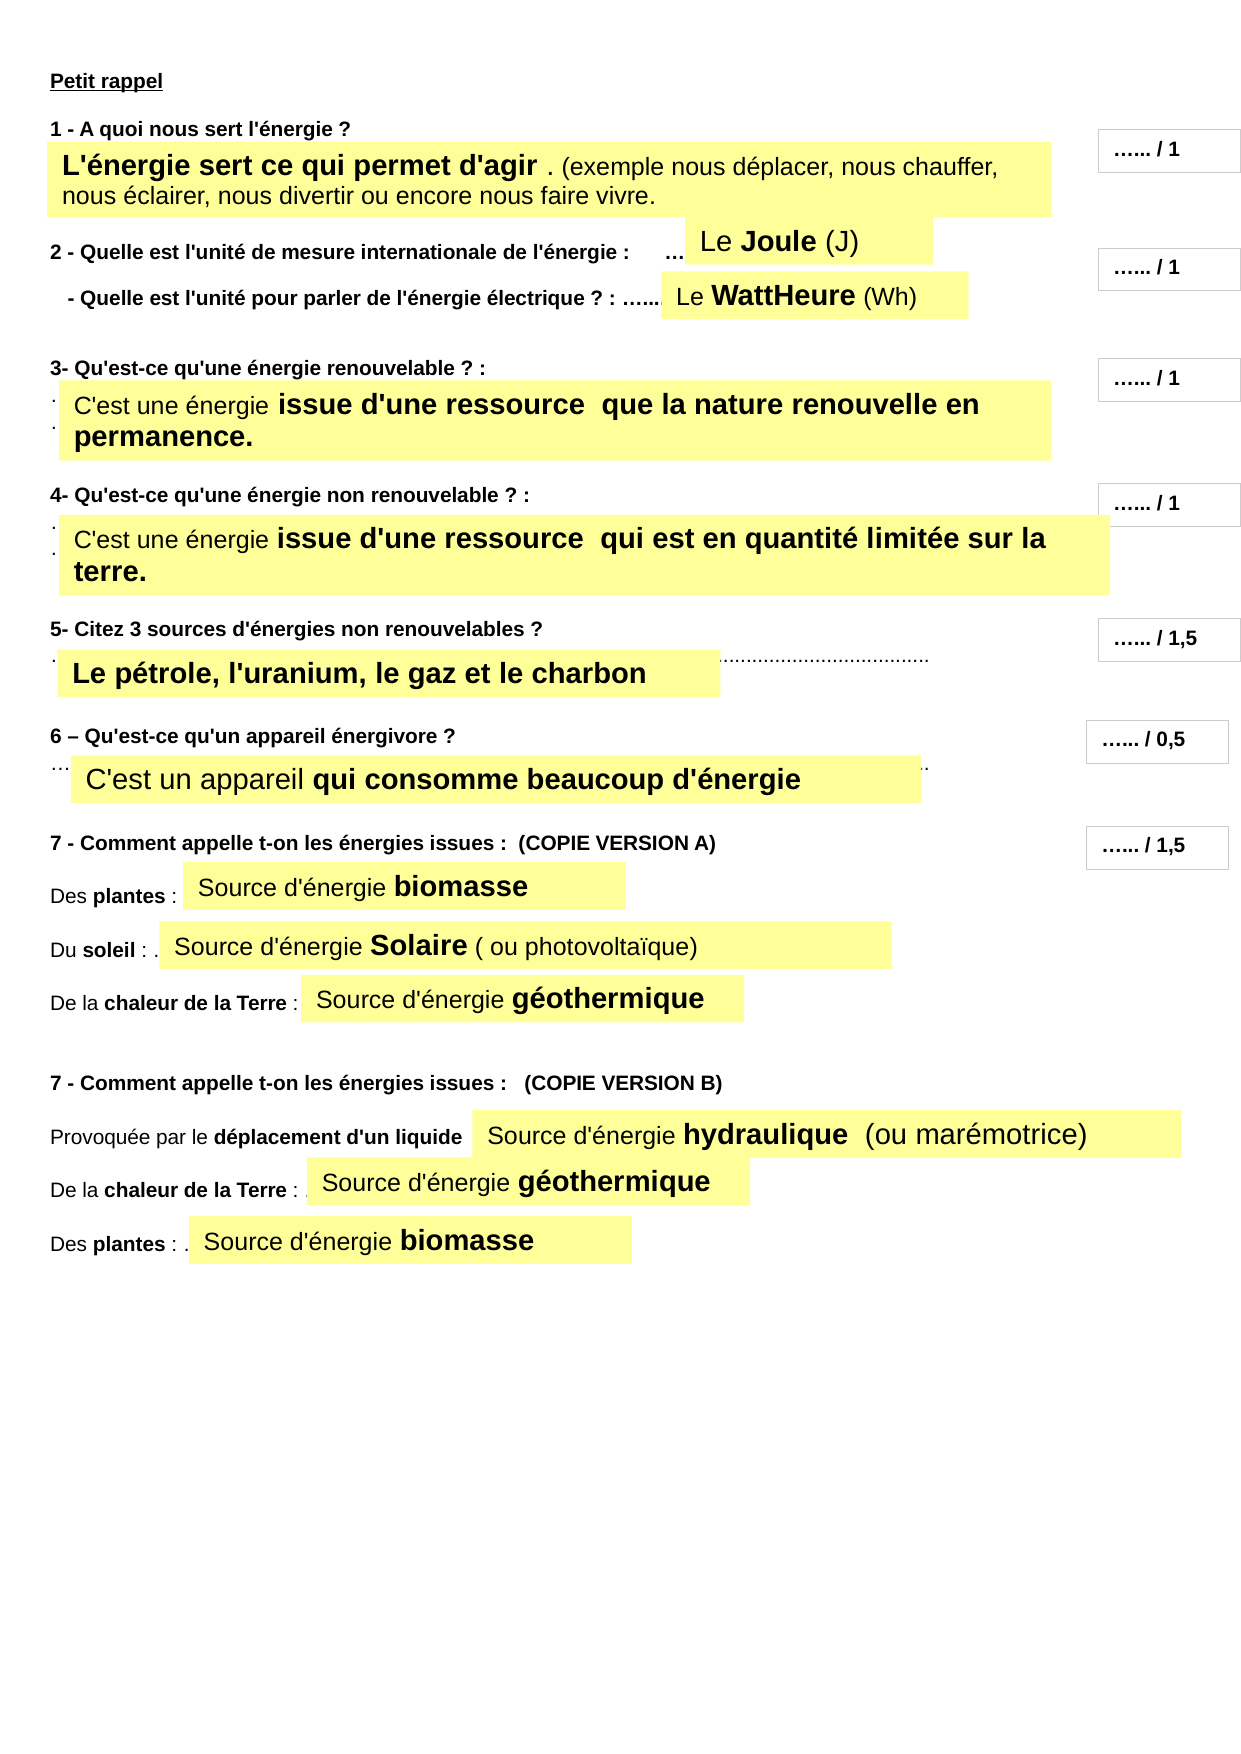

Petit rappel
1 - A quoi nous sert l'énergie ?
 ...........................................................................................................................................................
...........................................................................................................................................................
2 - Quelle est l'unité de mesure internationale de l'énergie : …......................................
 - Quelle est l'unité pour parler de l'énergie électrique ? : ….............................................
3- Qu'est-ce qu'une énergie renouvelable ? :
….........................................................................................................................................................
….......................................................................................................................................................
4- Qu'est-ce qu'une énergie non renouvelable ? :
….........................................................................................................................................................
….......................................................................................................................................................
5- Citez 3 sources d'énergies non renouvelables ?
…....................................................................................…..............................................................
6 – Qu'est-ce qu'un appareil énergivore ?
…....................................................................................…..............................................................
7 - Comment appelle t-on les énergies issues : (COPIE VERSION A)
Des plantes : …......................................................
Du soleil : …............................................................
De la chaleur de la Terre : …..................................
7 - Comment appelle t-on les énergies issues : (COPIE VERSION B)
Provoquée par le déplacement d'un liquide  : …......................................................
De la chaleur de la Terre : …..................................
Des plantes : …............................................................
…... / 1
L'énergie sert ce qui permet d'agir . (exemple nous déplacer, nous chauffer, nous éclairer, nous divertir ou encore nous faire vivre.
Le Joule (J)
…... / 1
Le WattHeure (Wh)
…... / 1
C'est une énergie issue d'une ressource que la nature renouvelle en permanence.
…... / 1
C'est une énergie issue d'une ressource qui est en quantité limitée sur la terre.
…... / 1,5
Le pétrole, l'uranium, le gaz et le charbon
…... / 0,5
C'est un appareil qui consomme beaucoup d'énergie
…... / 1,5
Source d'énergie biomasse
Source d'énergie Solaire ( ou photovoltaïque)
Source d'énergie géothermique
Source d'énergie hydraulique (ou marémotrice)
Source d'énergie géothermique
Source d'énergie biomasse